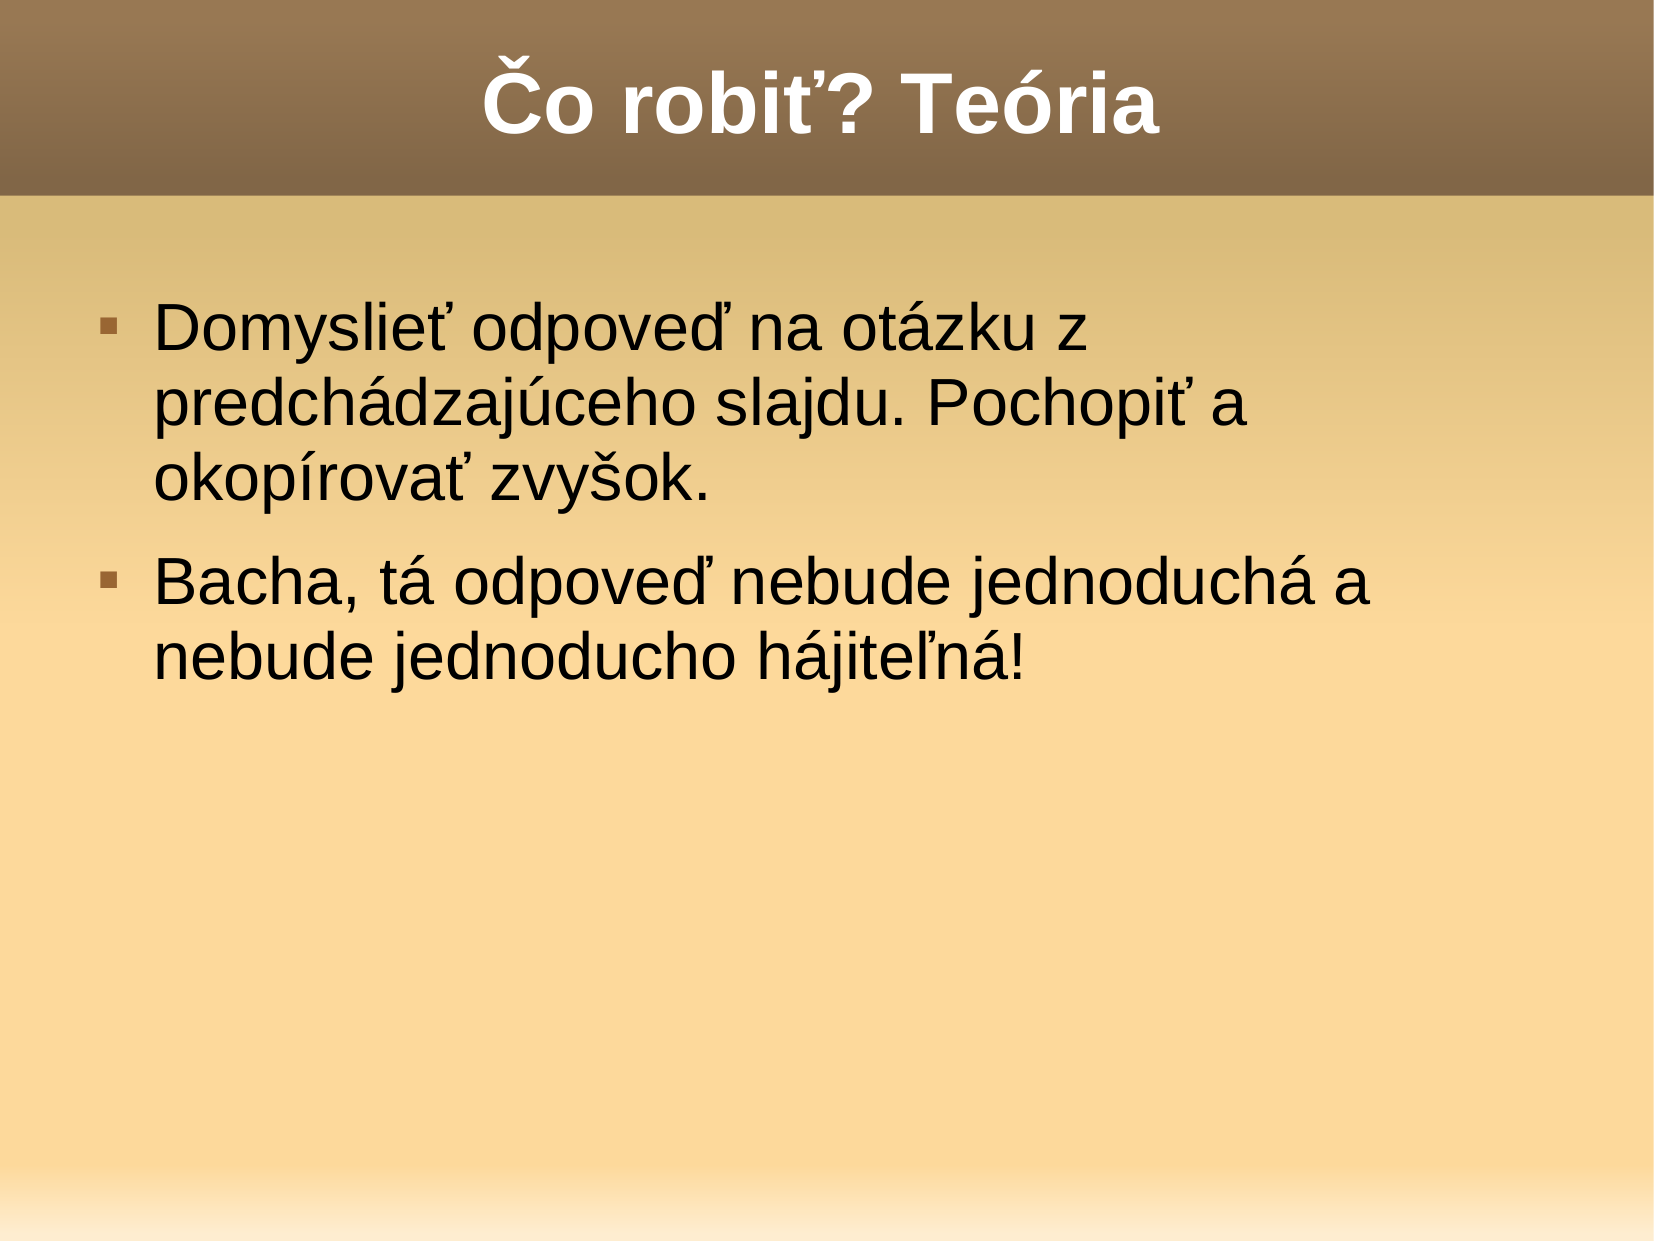

# Čo robiť? Teória
Domyslieť odpoveď na otázku z predchádzajúceho slajdu. Pochopiť a okopírovať zvyšok.
Bacha, tá odpoveď nebude jednoduchá a nebude jednoducho hájiteľná!